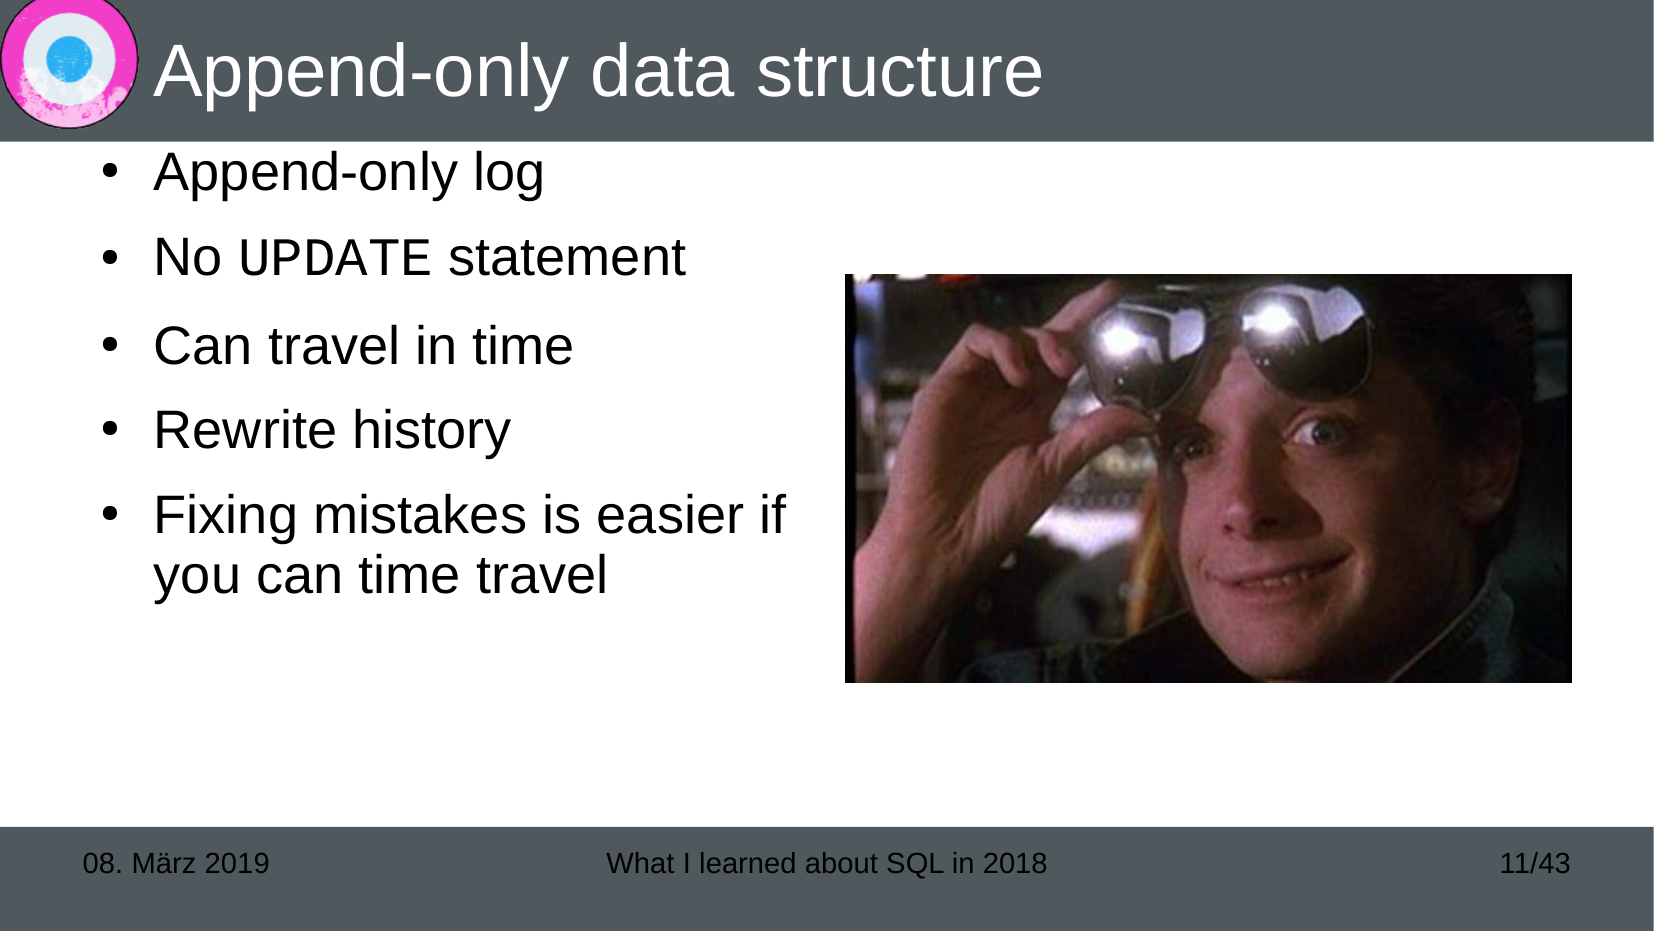

# Append-only data structure
Append-only log
No UPDATE statement
Can travel in time
Rewrite history
Fixing mistakes is easier if you can time travel
08. März 2019
11